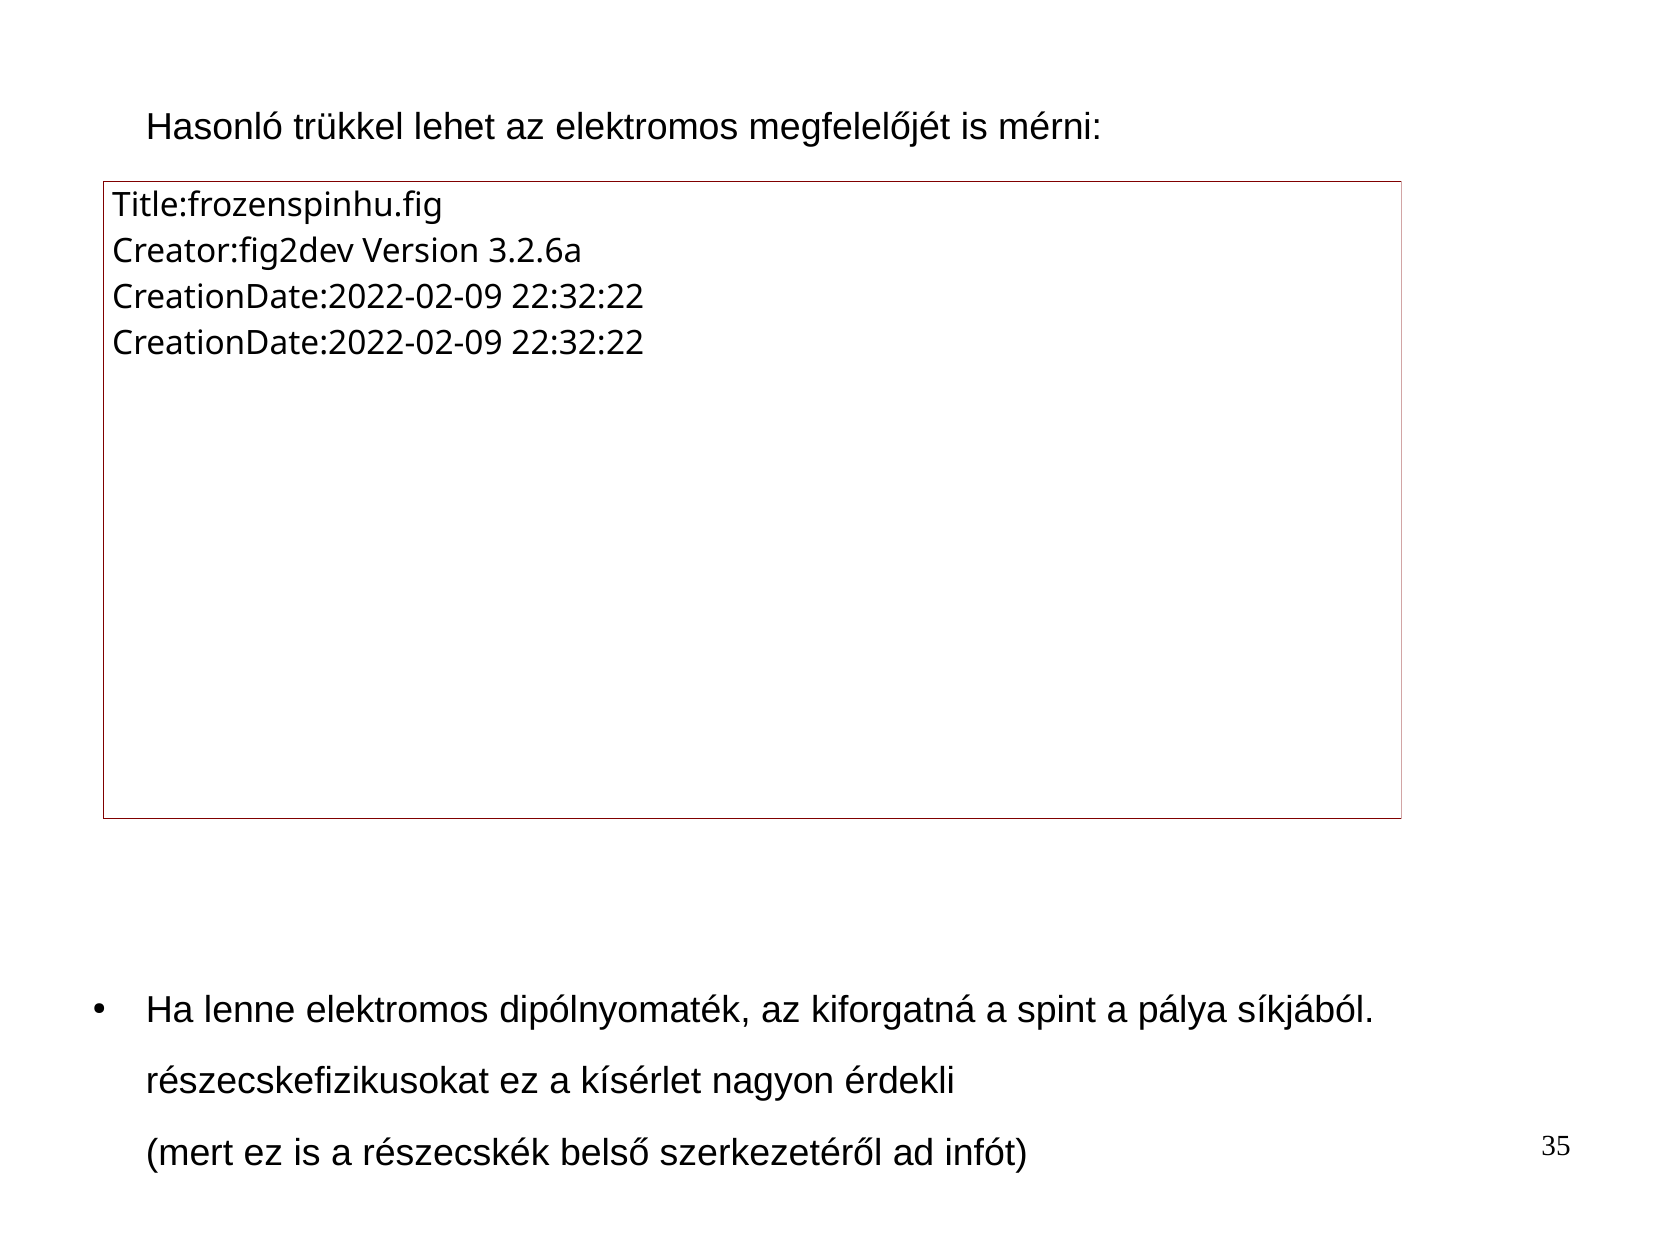

# Hasonló trükkel lehet az elektromos megfelelőjét is mérni:
Ha lenne elektromos dipólnyomaték, az kiforgatná a spint a pálya síkjából.
részecskefizikusokat ez a kísérlet nagyon érdekli
(mert ez is a részecskék belső szerkezetéről ad infót)
35